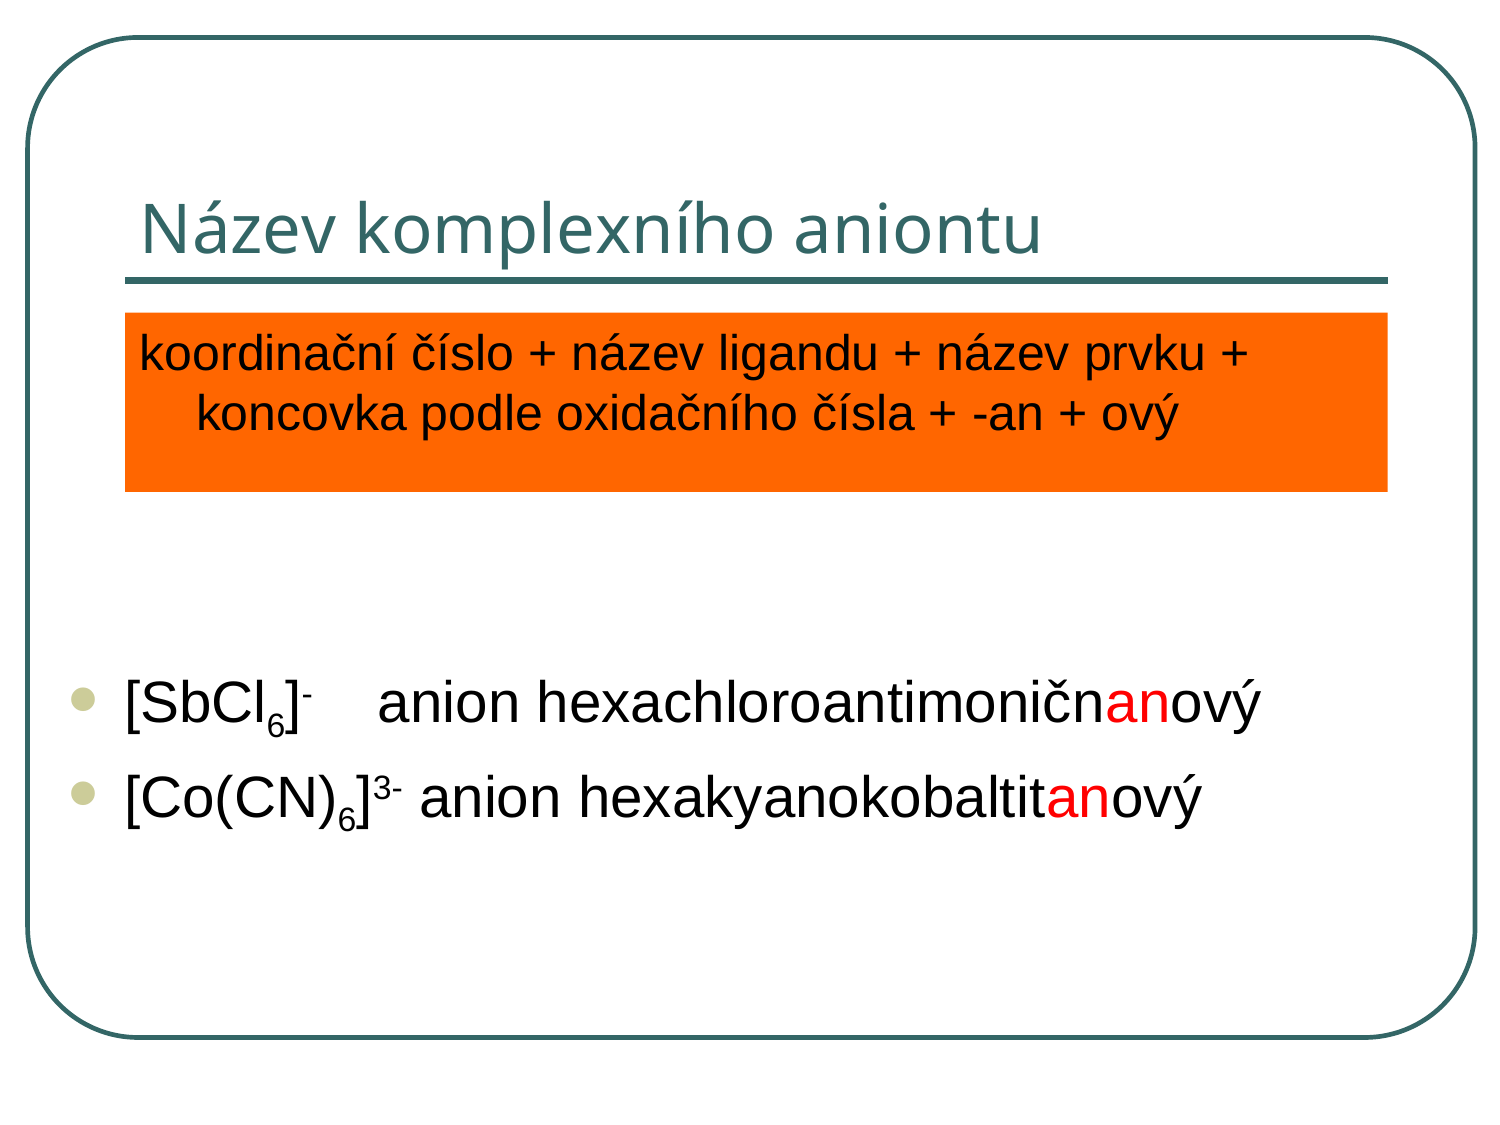

# Název komplexního aniontu
koordinační číslo + název ligandu + název prvku + koncovka podle oxidačního čísla + -an + ový
[SbCl6]- anion hexachloroantimoničnanový
[Co(CN)6]3- anion hexakyanokobaltitanový